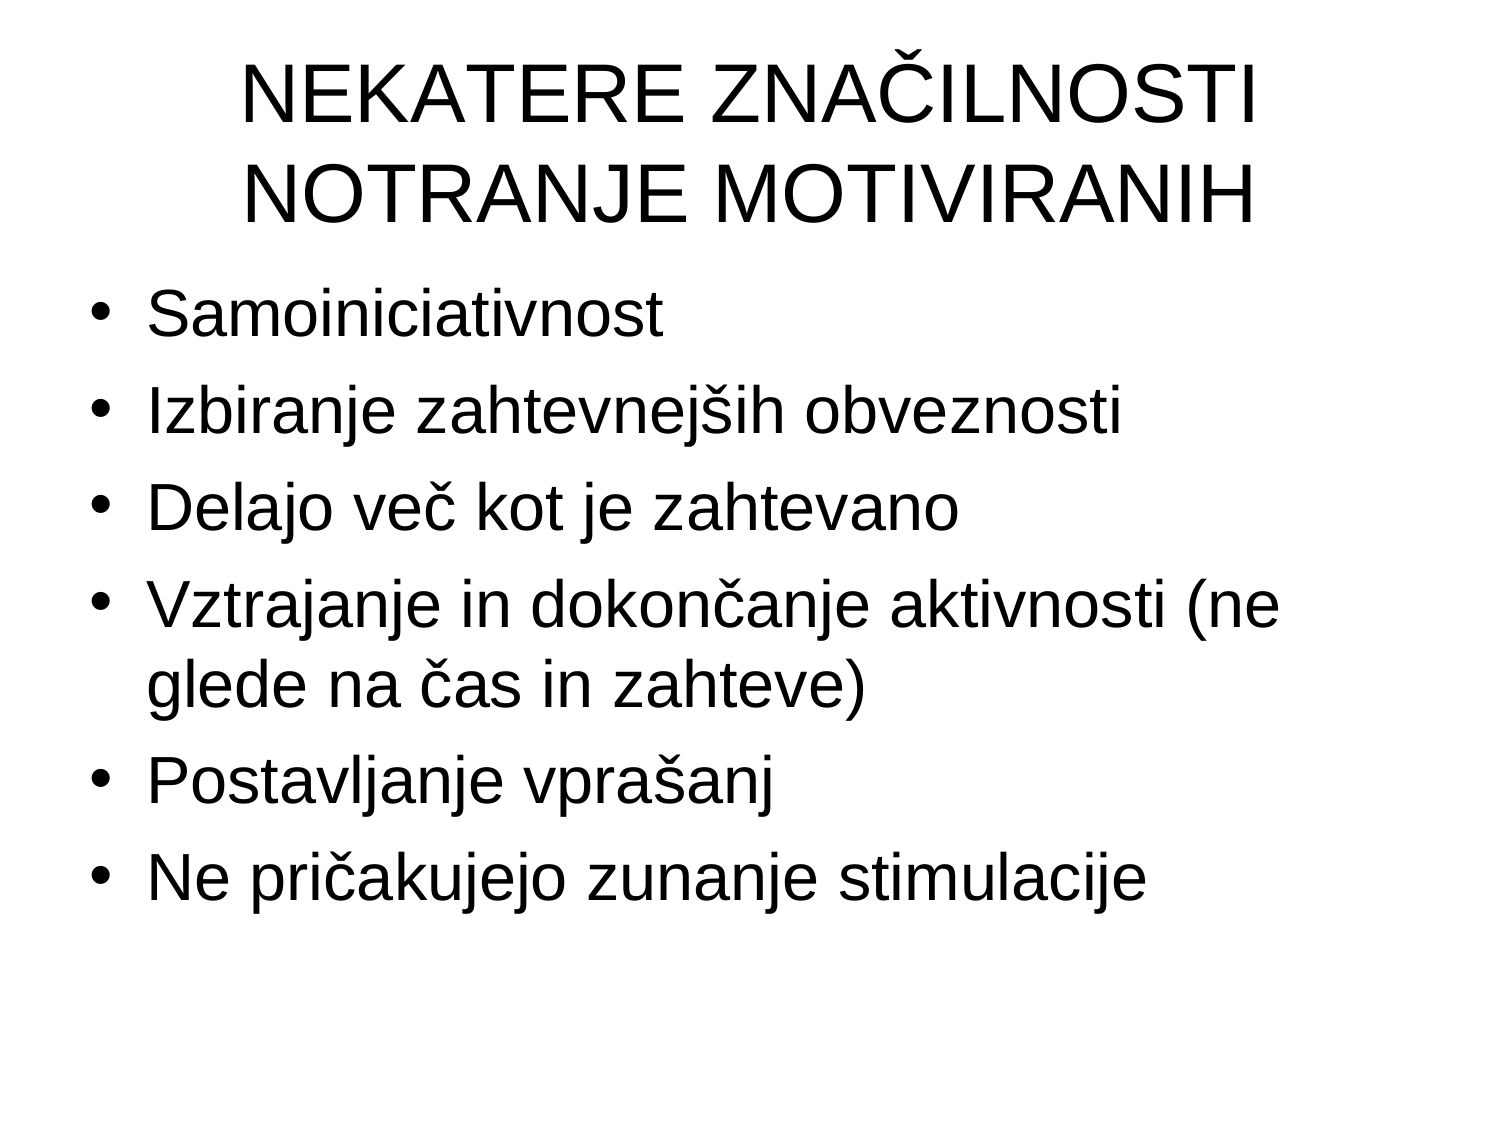

# NEKATERE ZNAČILNOSTI NOTRANJE MOTIVIRANIH
Samoiniciativnost
Izbiranje zahtevnejših obveznosti
Delajo več kot je zahtevano
Vztrajanje in dokončanje aktivnosti (ne glede na čas in zahteve)
Postavljanje vprašanj
Ne pričakujejo zunanje stimulacije